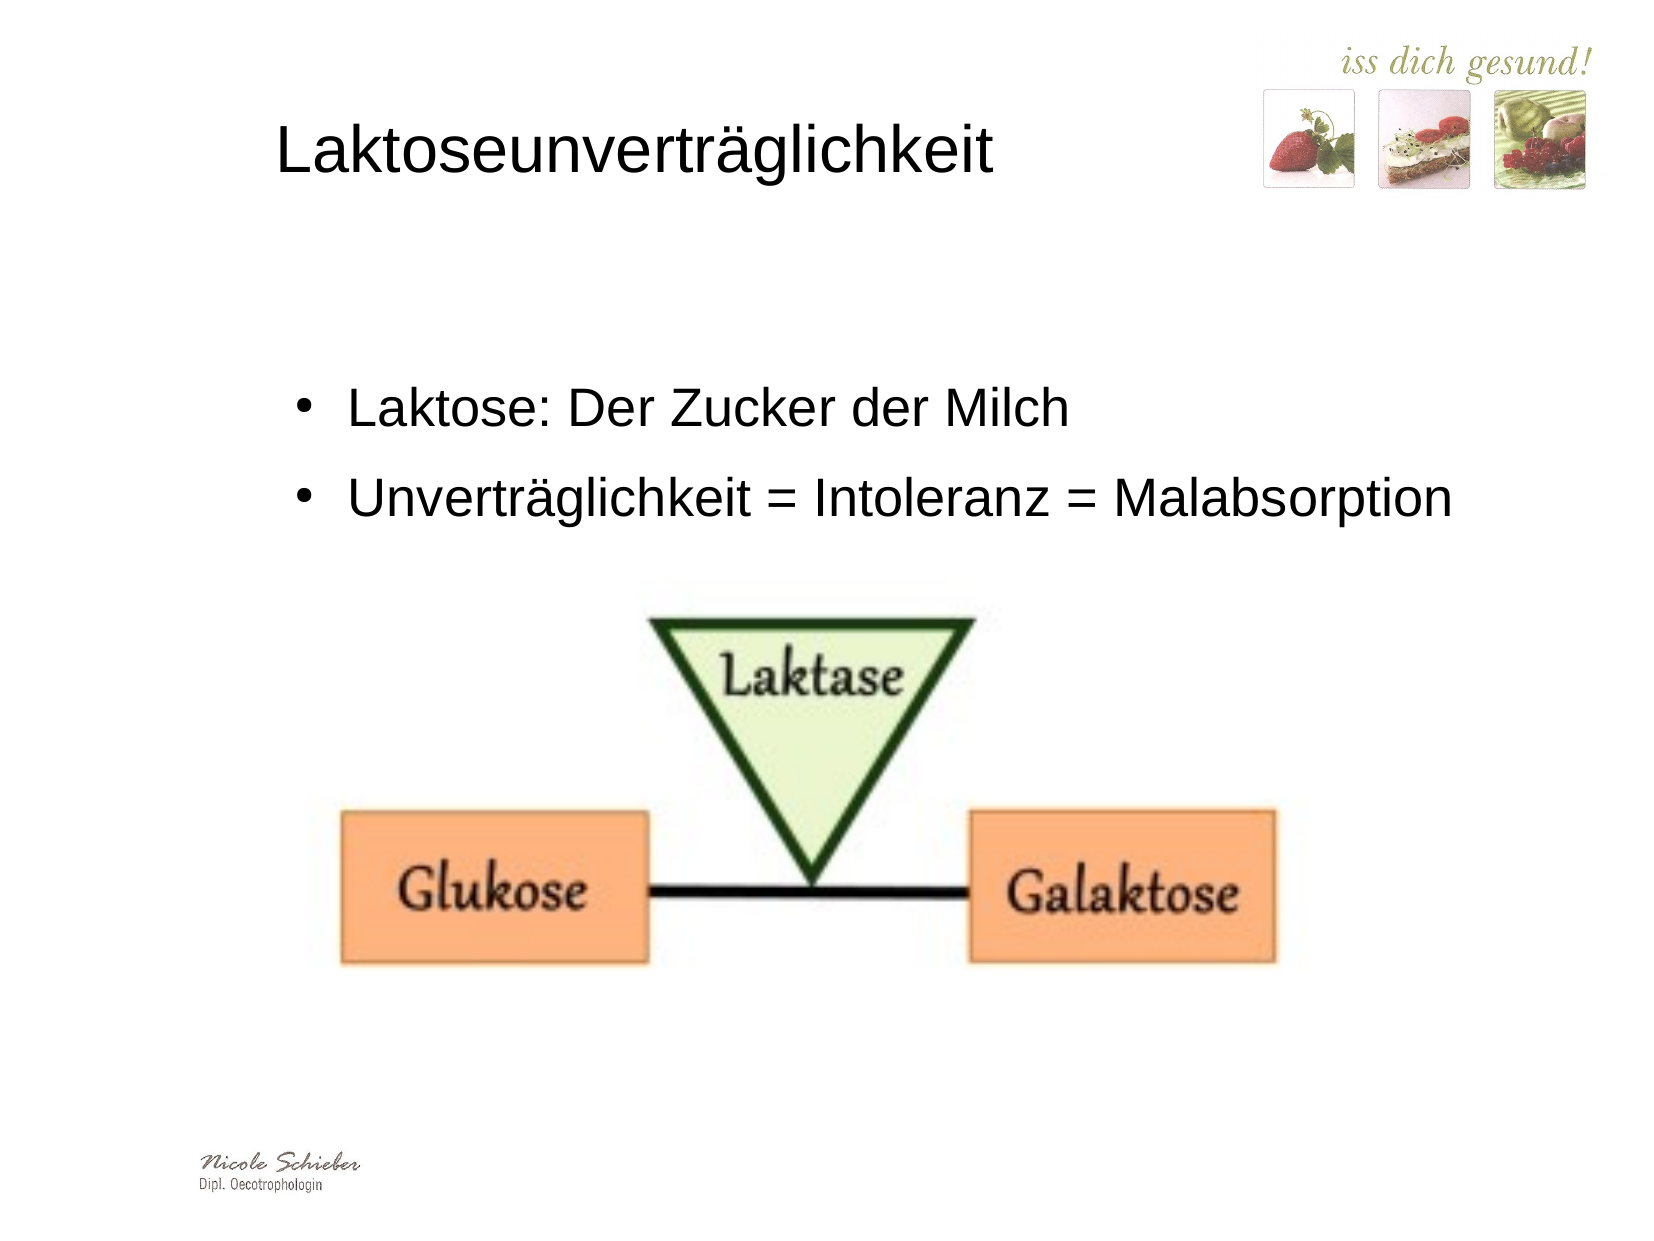

# Laktoseunverträglichkeit
Laktose: Der Zucker der Milch
Unverträglichkeit = Intoleranz = Malabsorption